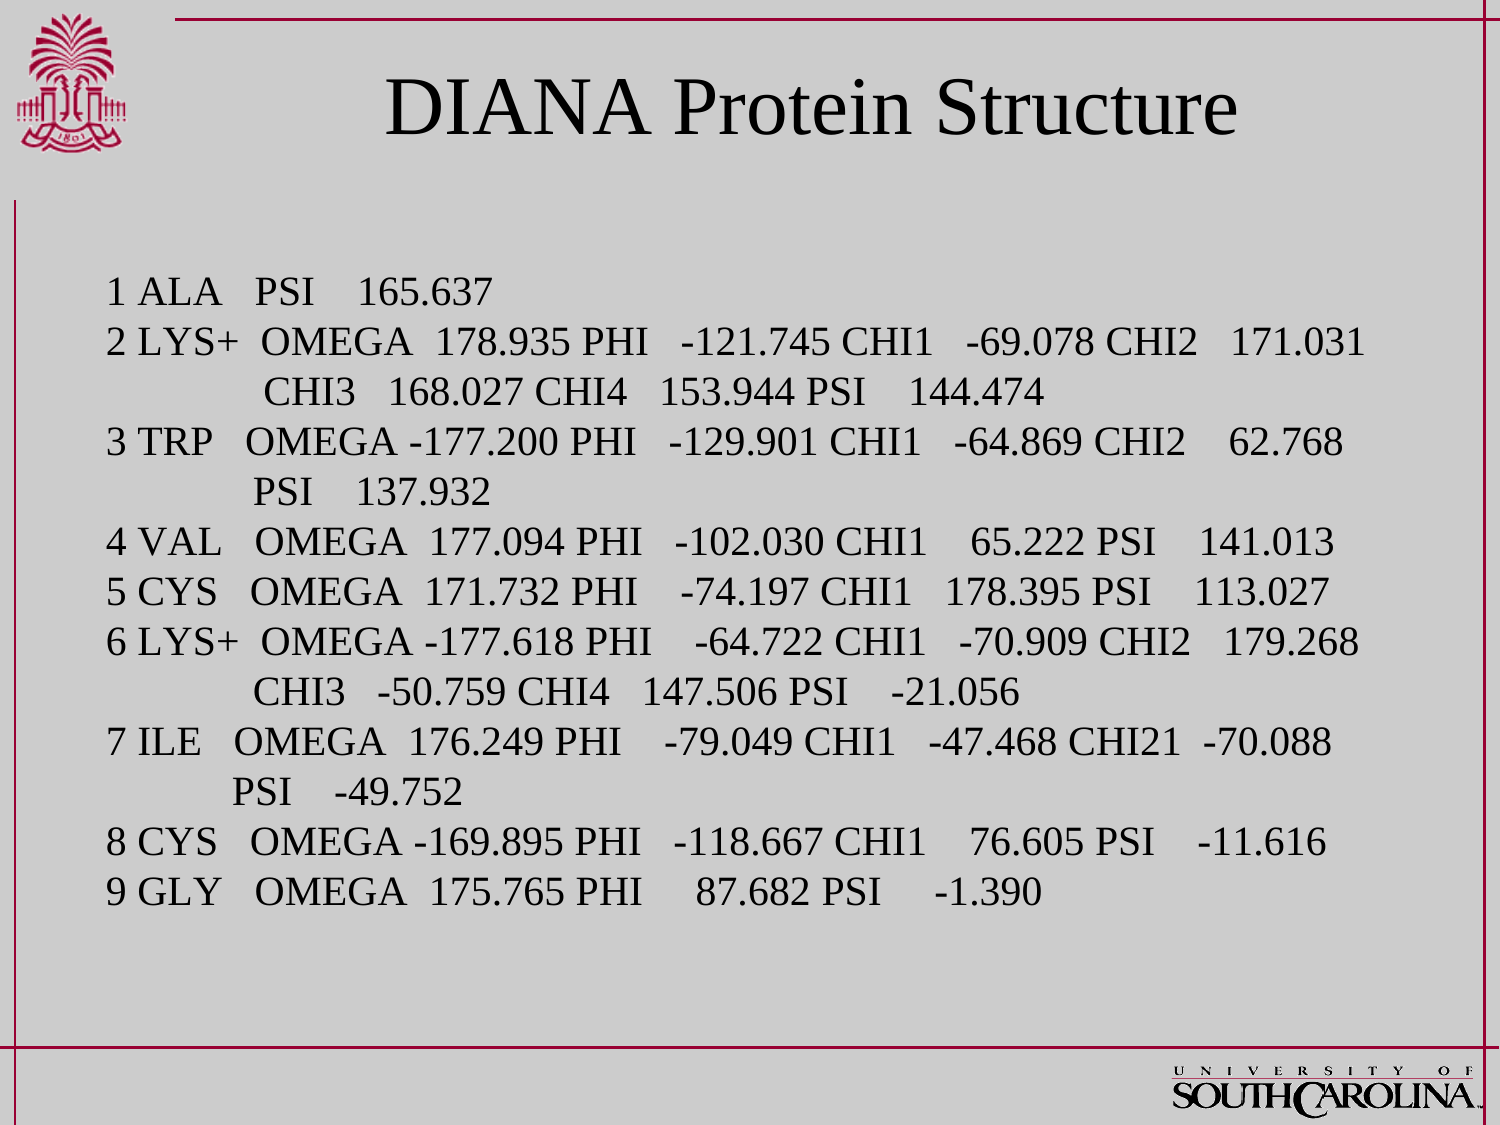

# DIANA Protein Structure
 1 ALA PSI 165.637
 2 LYS+ OMEGA 178.935 PHI -121.745 CHI1 -69.078 CHI2 171.031
 CHI3 168.027 CHI4 153.944 PSI 144.474
 3 TRP OMEGA -177.200 PHI -129.901 CHI1 -64.869 CHI2 62.768
 PSI 137.932
 4 VAL OMEGA 177.094 PHI -102.030 CHI1 65.222 PSI 141.013
 5 CYS OMEGA 171.732 PHI -74.197 CHI1 178.395 PSI 113.027
 6 LYS+ OMEGA -177.618 PHI -64.722 CHI1 -70.909 CHI2 179.268
 CHI3 -50.759 CHI4 147.506 PSI -21.056
 7 ILE OMEGA 176.249 PHI -79.049 CHI1 -47.468 CHI21 -70.088
 PSI -49.752
 8 CYS OMEGA -169.895 PHI -118.667 CHI1 76.605 PSI -11.616
 9 GLY OMEGA 175.765 PHI 87.682 PSI -1.390